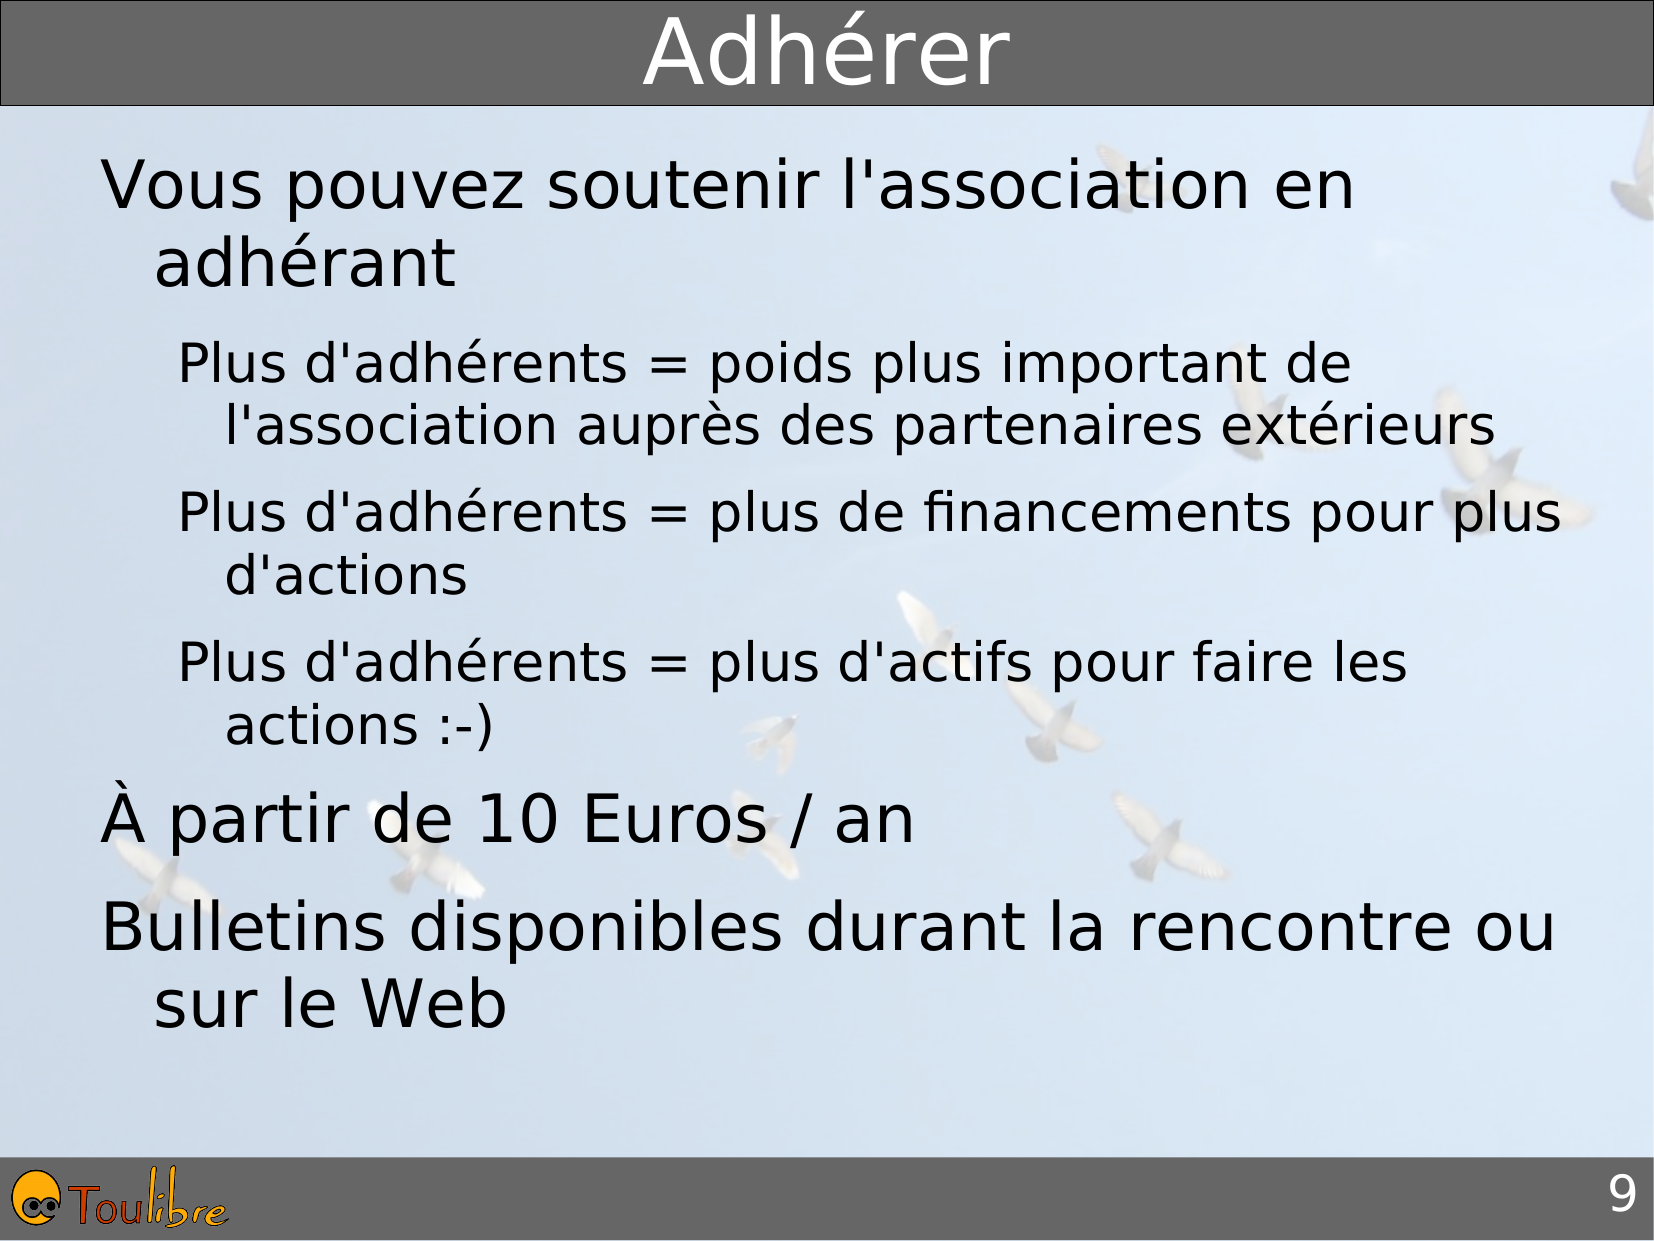

# Adhérer
Vous pouvez soutenir l'association en adhérant
Plus d'adhérents = poids plus important de l'association auprès des partenaires extérieurs
Plus d'adhérents = plus de financements pour plus d'actions
Plus d'adhérents = plus d'actifs pour faire les actions :-)
À partir de 10 Euros / an
Bulletins disponibles durant la rencontre ou sur le Web